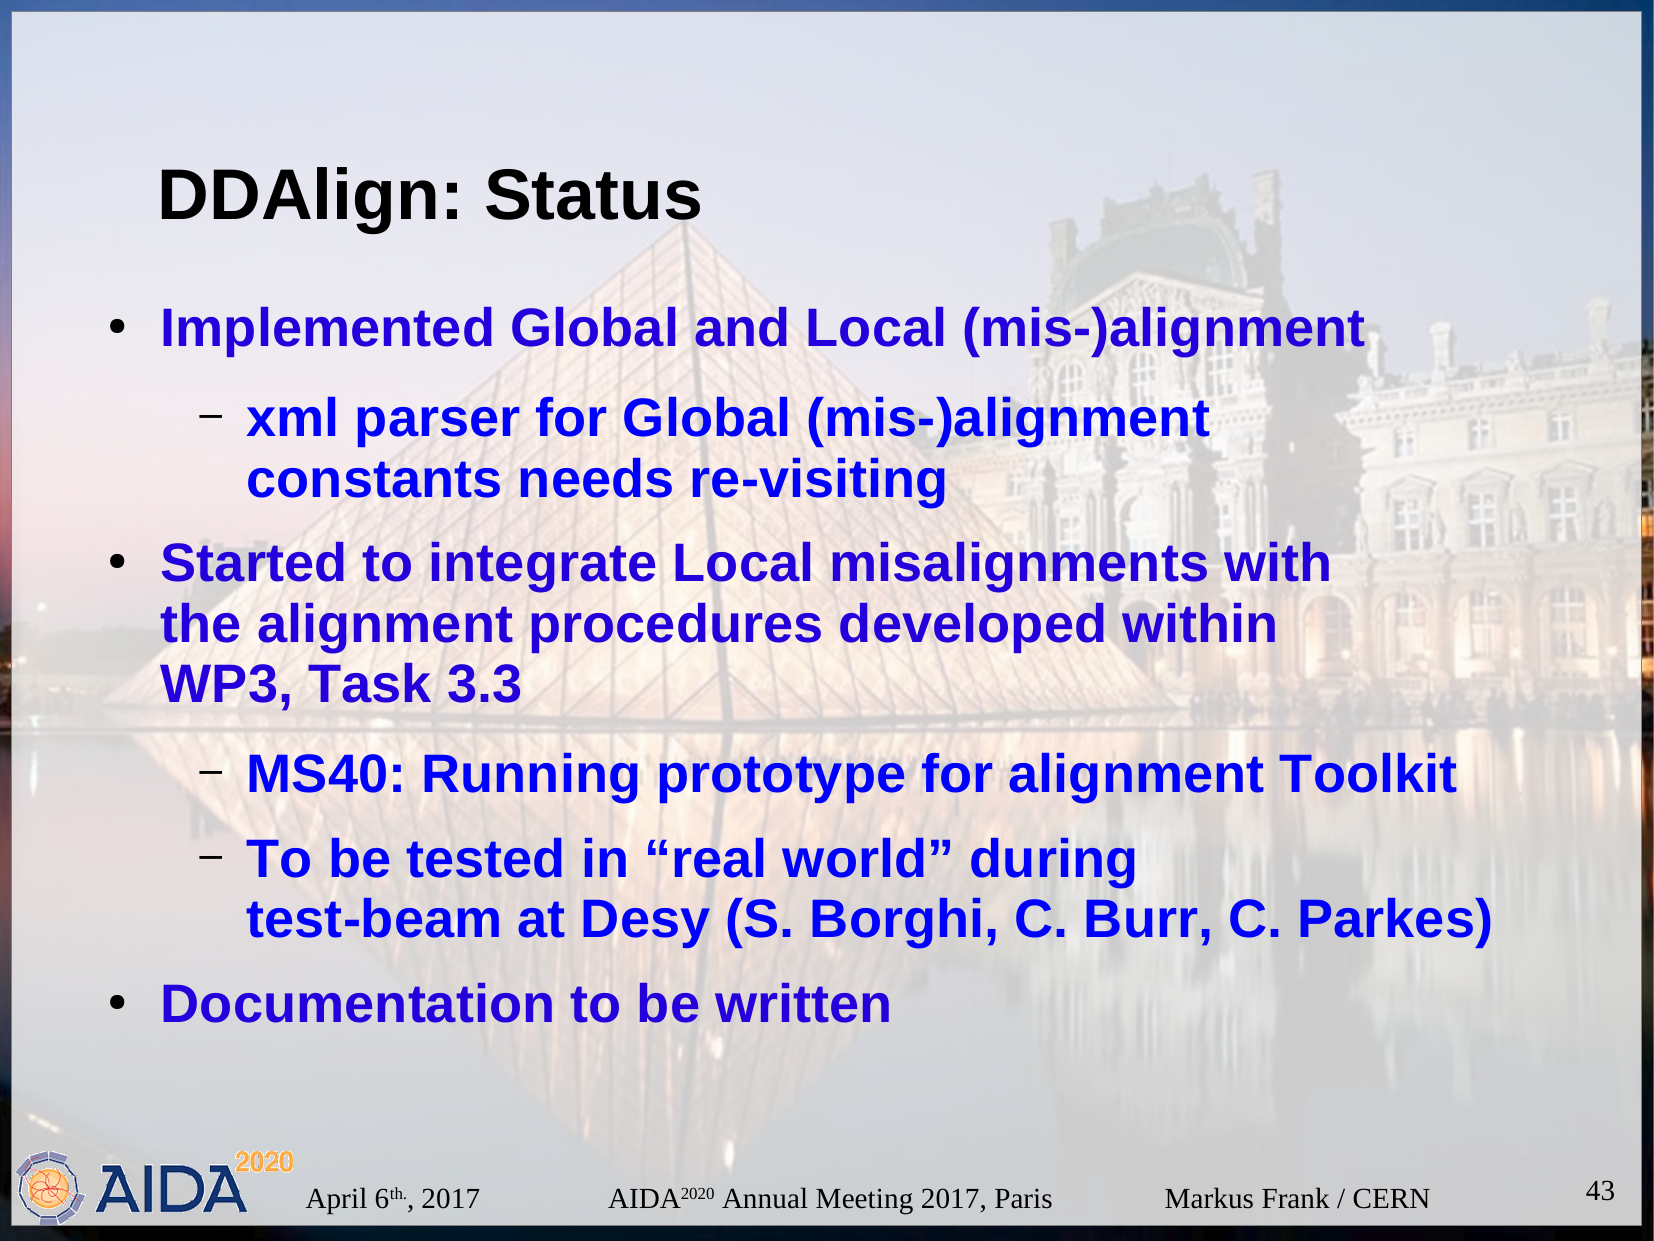

# DDAlign: Status
Implemented Global and Local (mis-)alignment
xml parser for Global (mis-)alignment
constants needs re-visiting
Started to integrate Local misalignments with
the alignment procedures developed within
WP3, Task 3.3
MS40: Running prototype for alignment Toolkit
To be tested in “real world” during
test-beam at Desy (S. Borghi, C. Burr, C. Parkes)
Documentation to be written
43
February, 4th. 2014
CLIC Workshop at CERN, Markus Frank / CERN